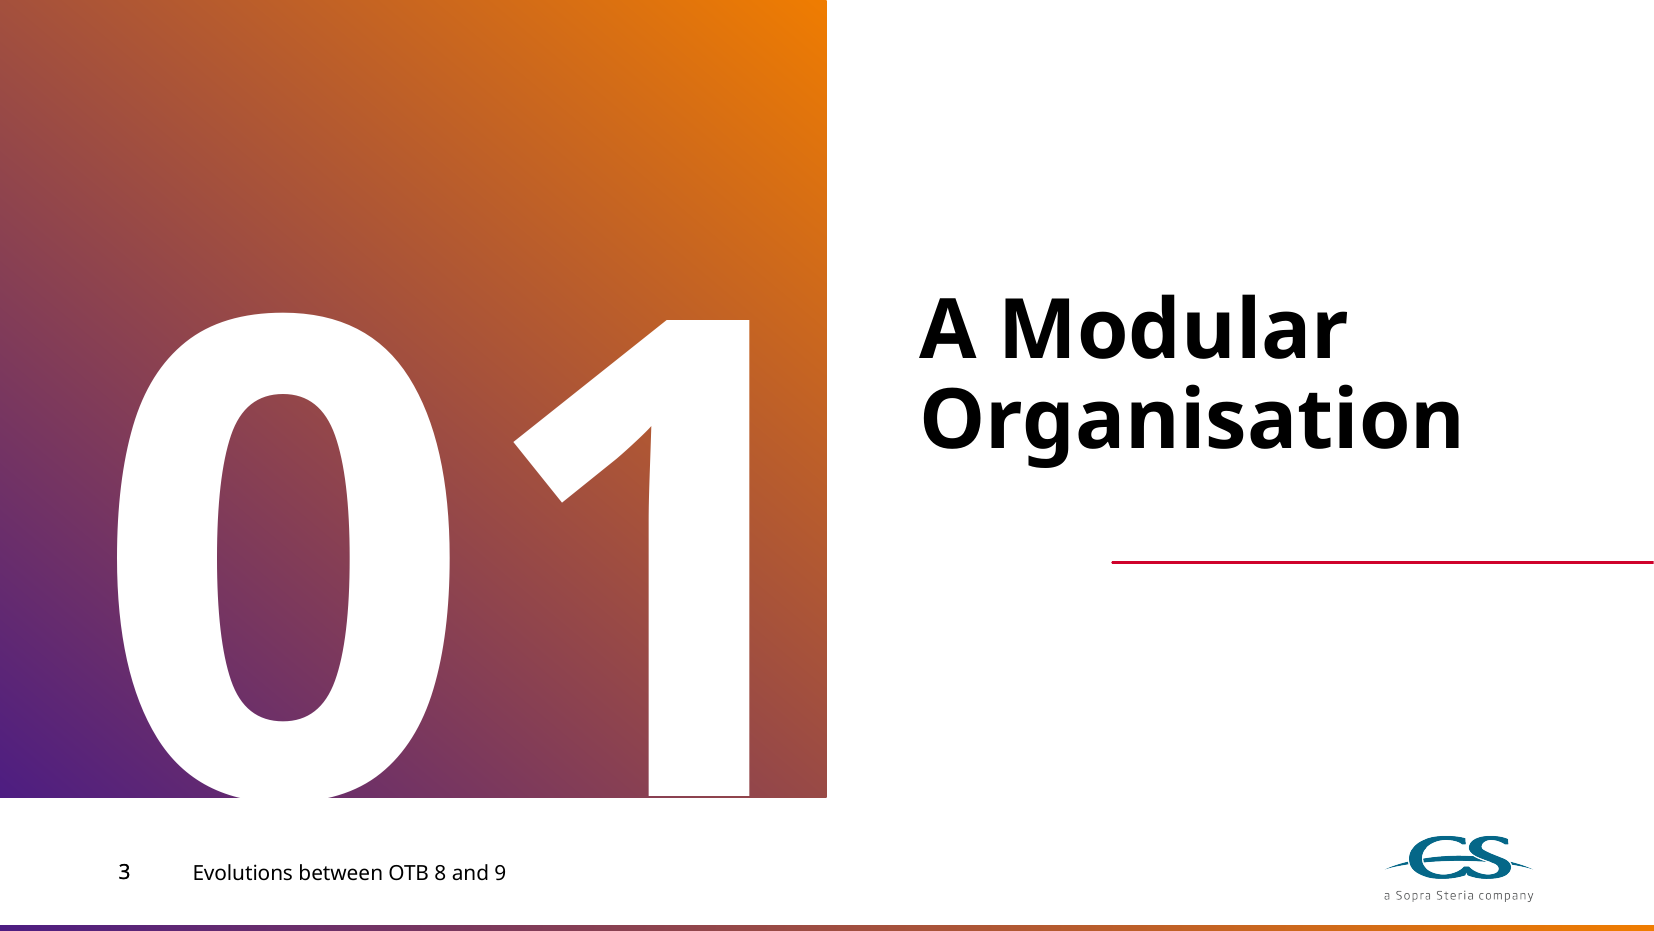

01
# A Modular Organisation
Evolutions between OTB 8 and 9